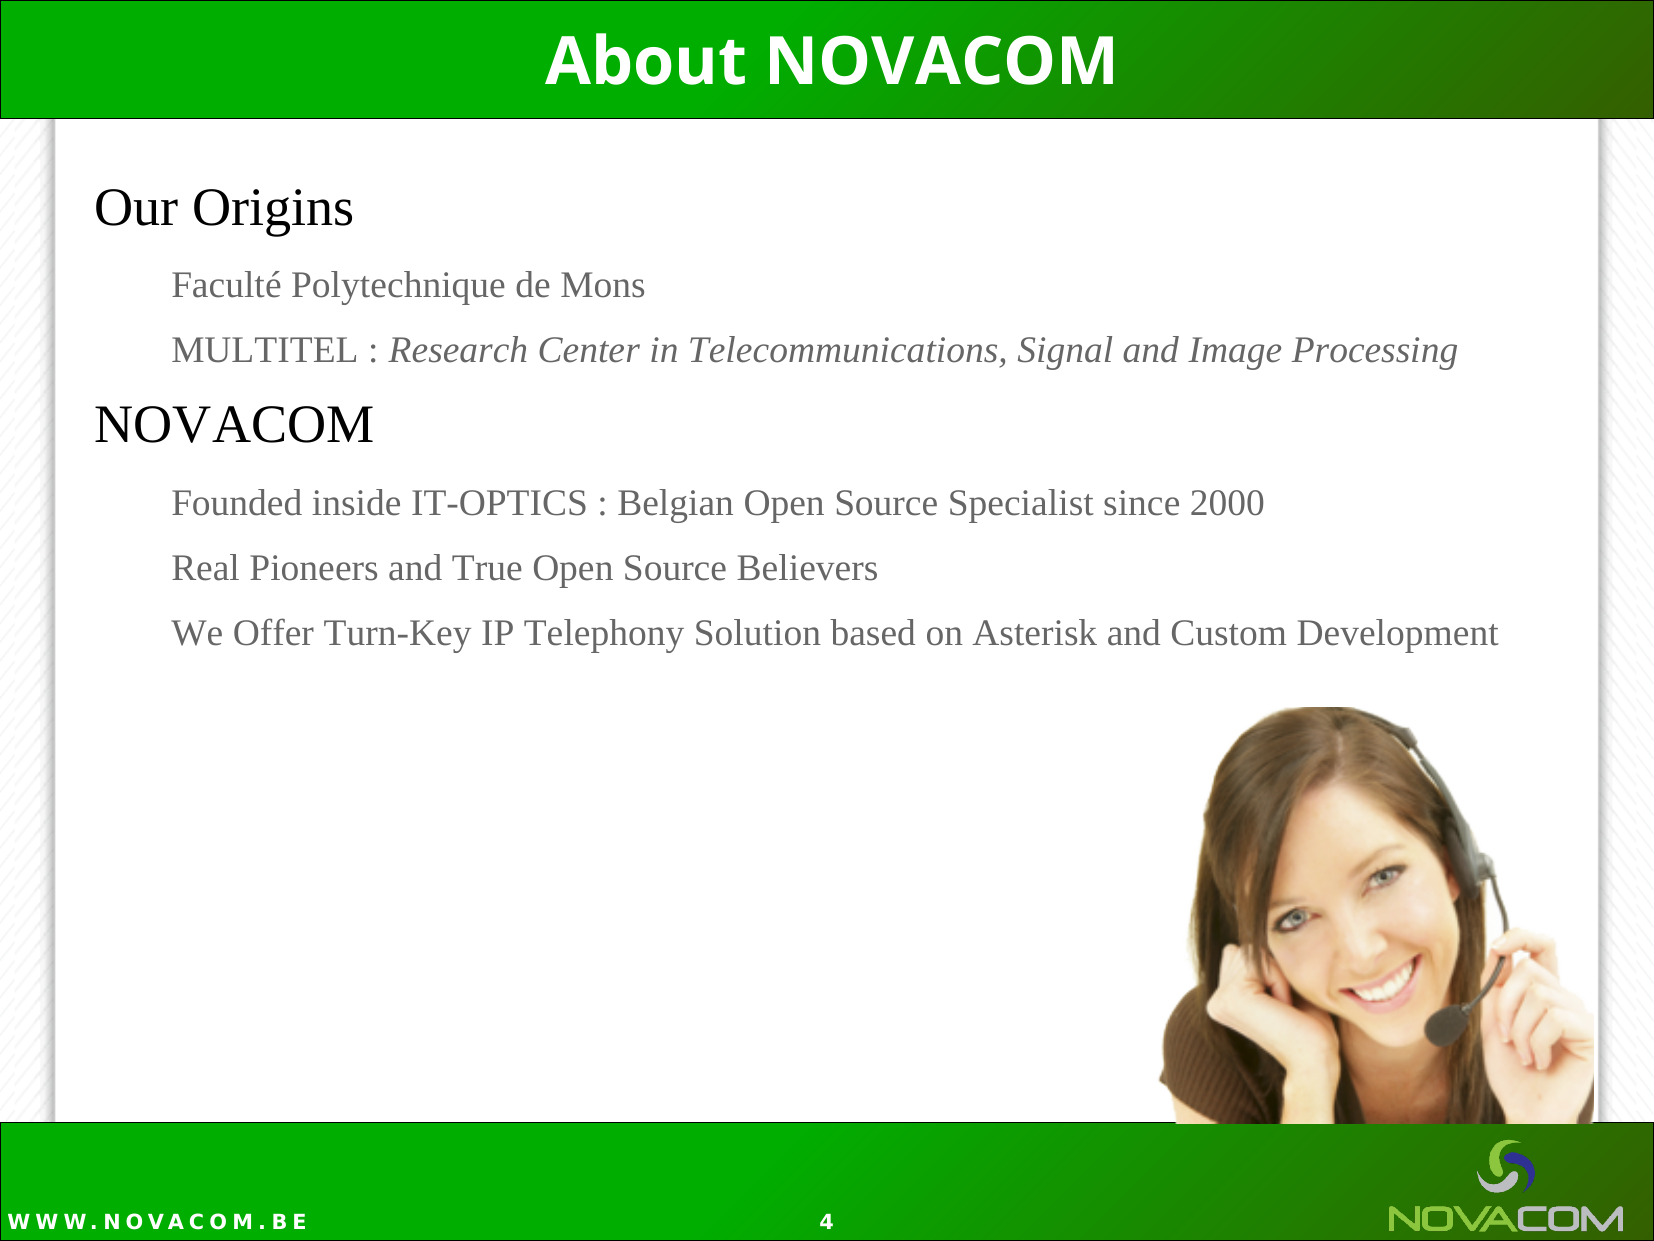

# About NOVACOM
Our Origins
Faculté Polytechnique de Mons
MULTITEL : Research Center in Telecommunications, Signal and Image Processing
NOVACOM
Founded inside IT-OPTICS : Belgian Open Source Specialist since 2000
Real Pioneers and True Open Source Believers
We Offer Turn-Key IP Telephony Solution based on Asterisk and Custom Development